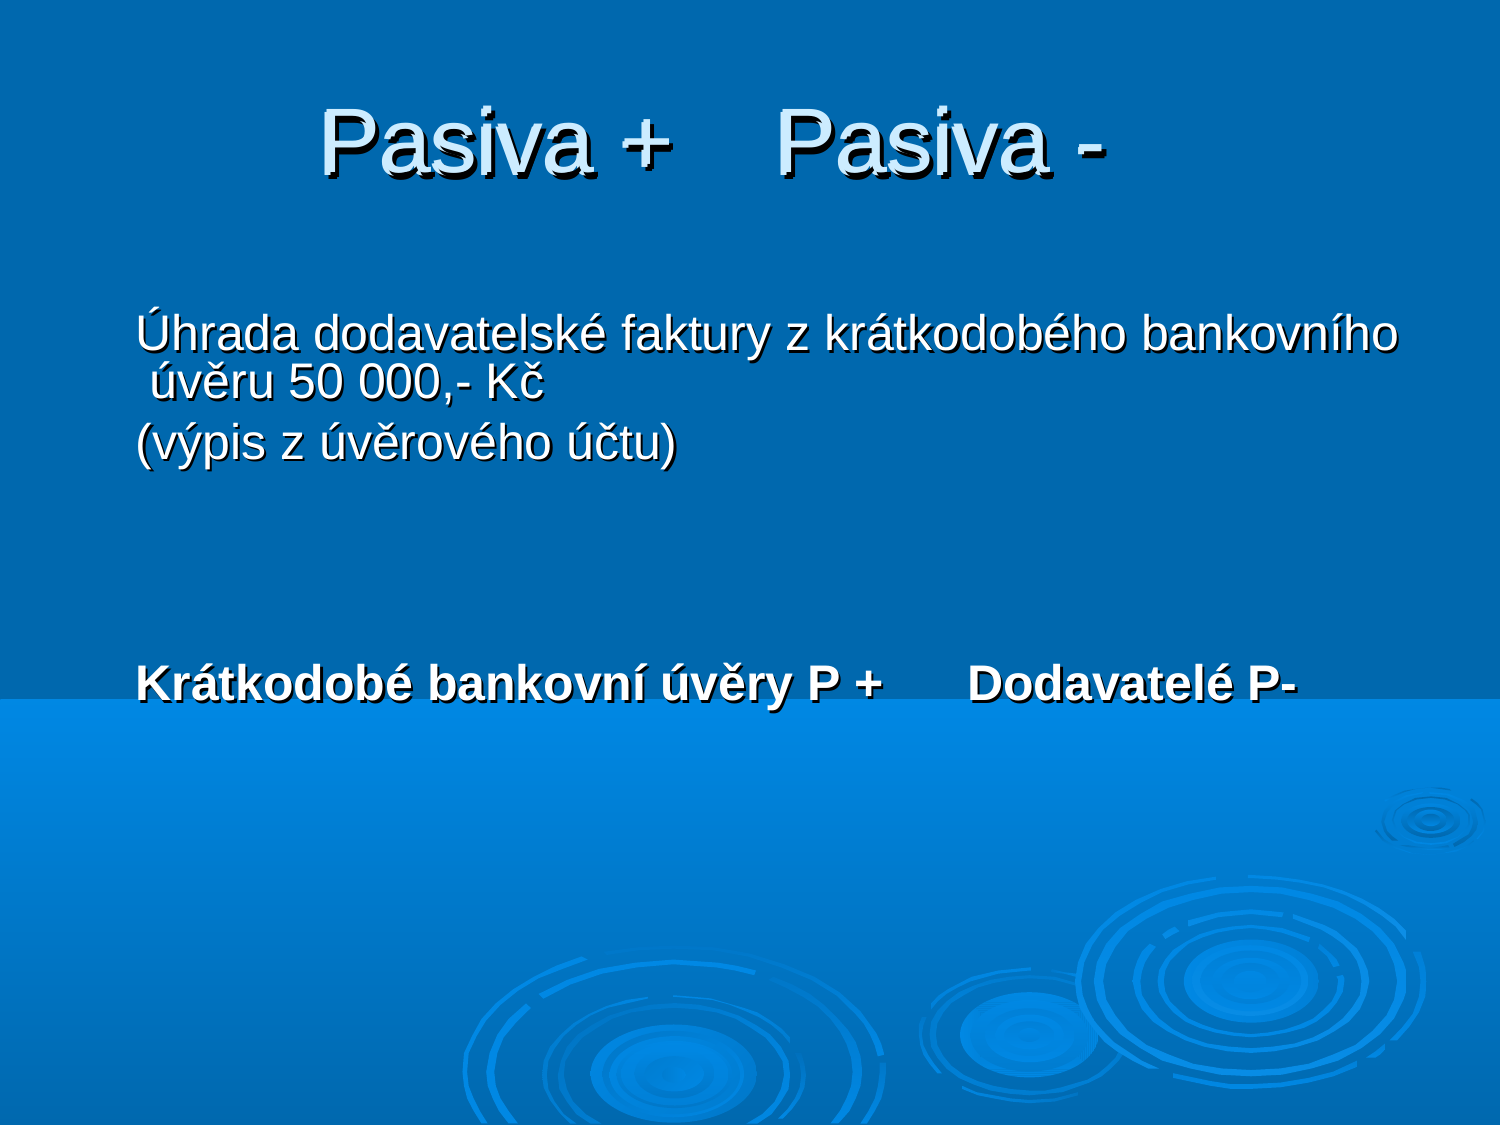

Pasiva + Pasiva -
# Pasiva + Pasiva -
 Úhrada dodavatelské faktury z krátkodobého bankovního úvěru 50 000,- Kč
	(výpis z úvěrového účtu)
 Krátkodobé bankovní úvěry P + Dodavatelé P-